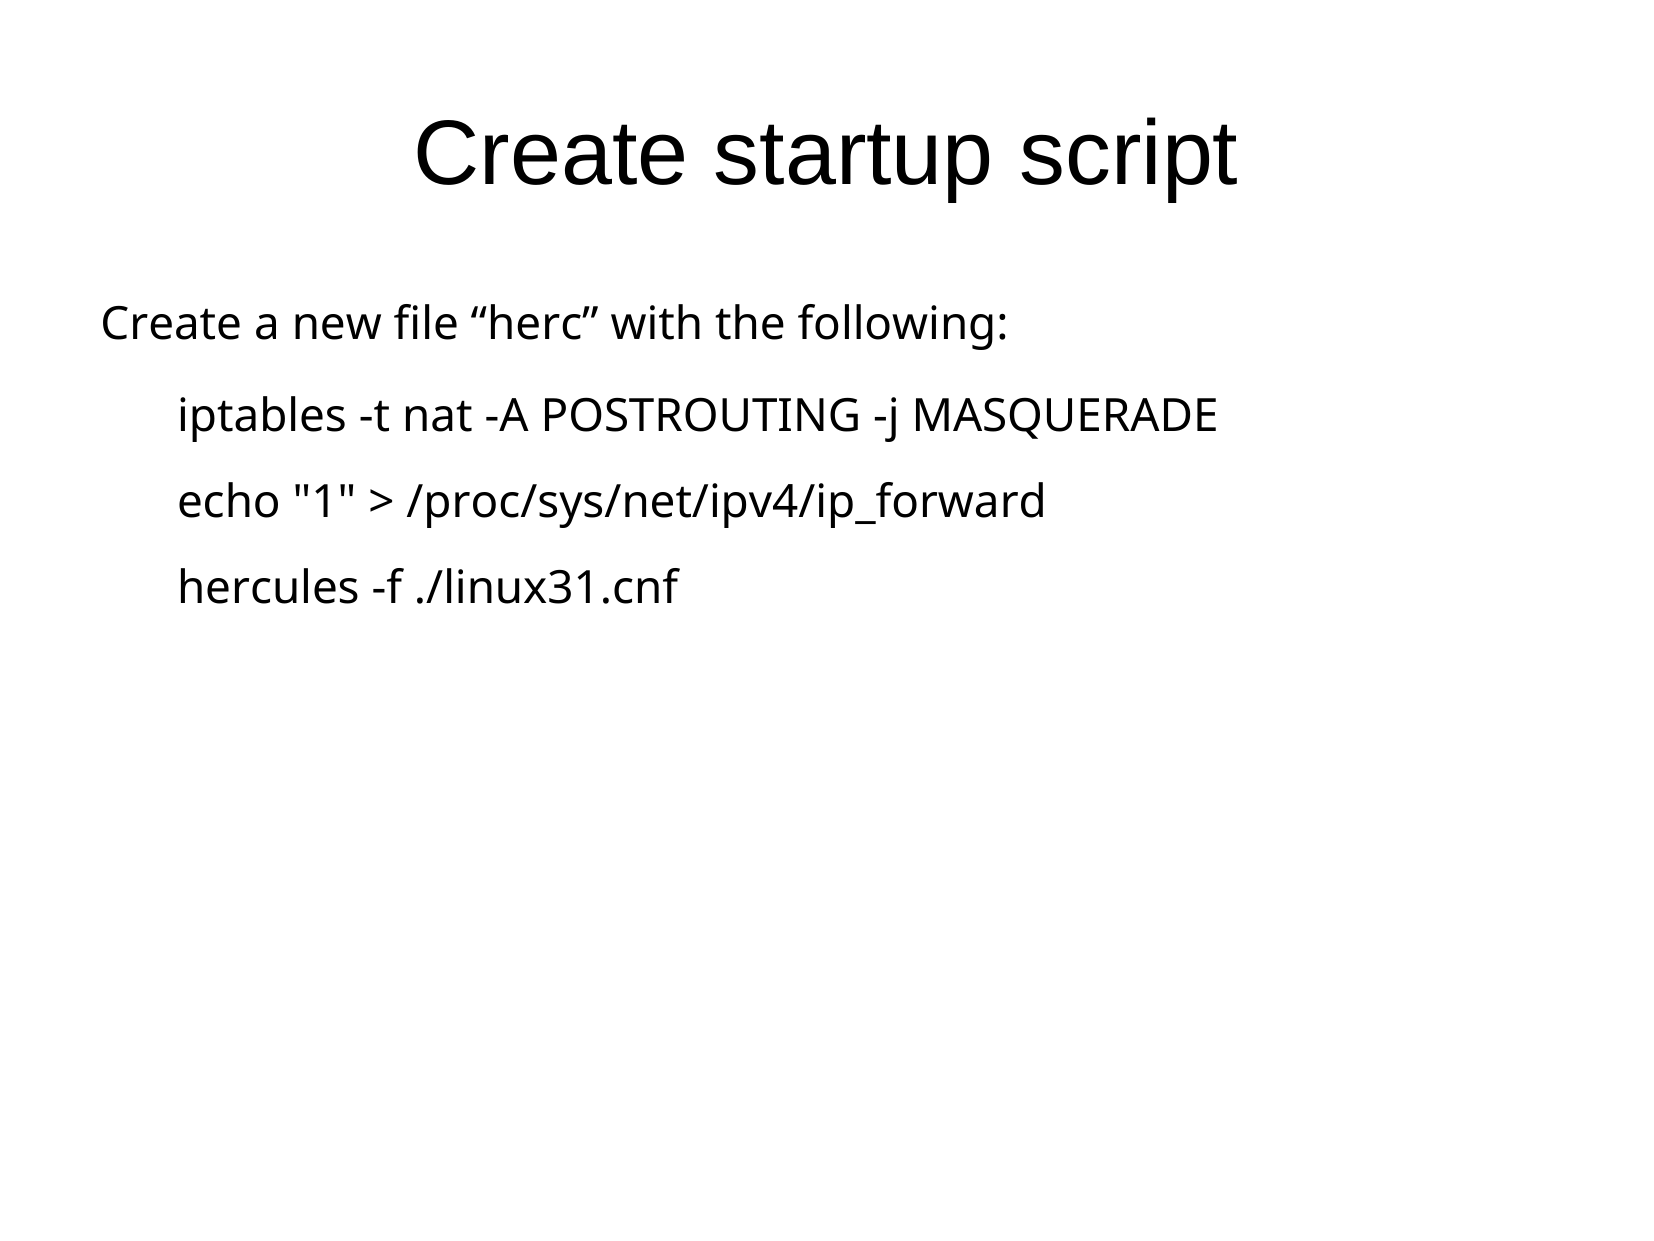

# Create startup script
Create a new file “herc” with the following:
iptables -t nat -A POSTROUTING -j MASQUERADE
echo "1" > /proc/sys/net/ipv4/ip_forward
hercules -f ./linux31.cnf